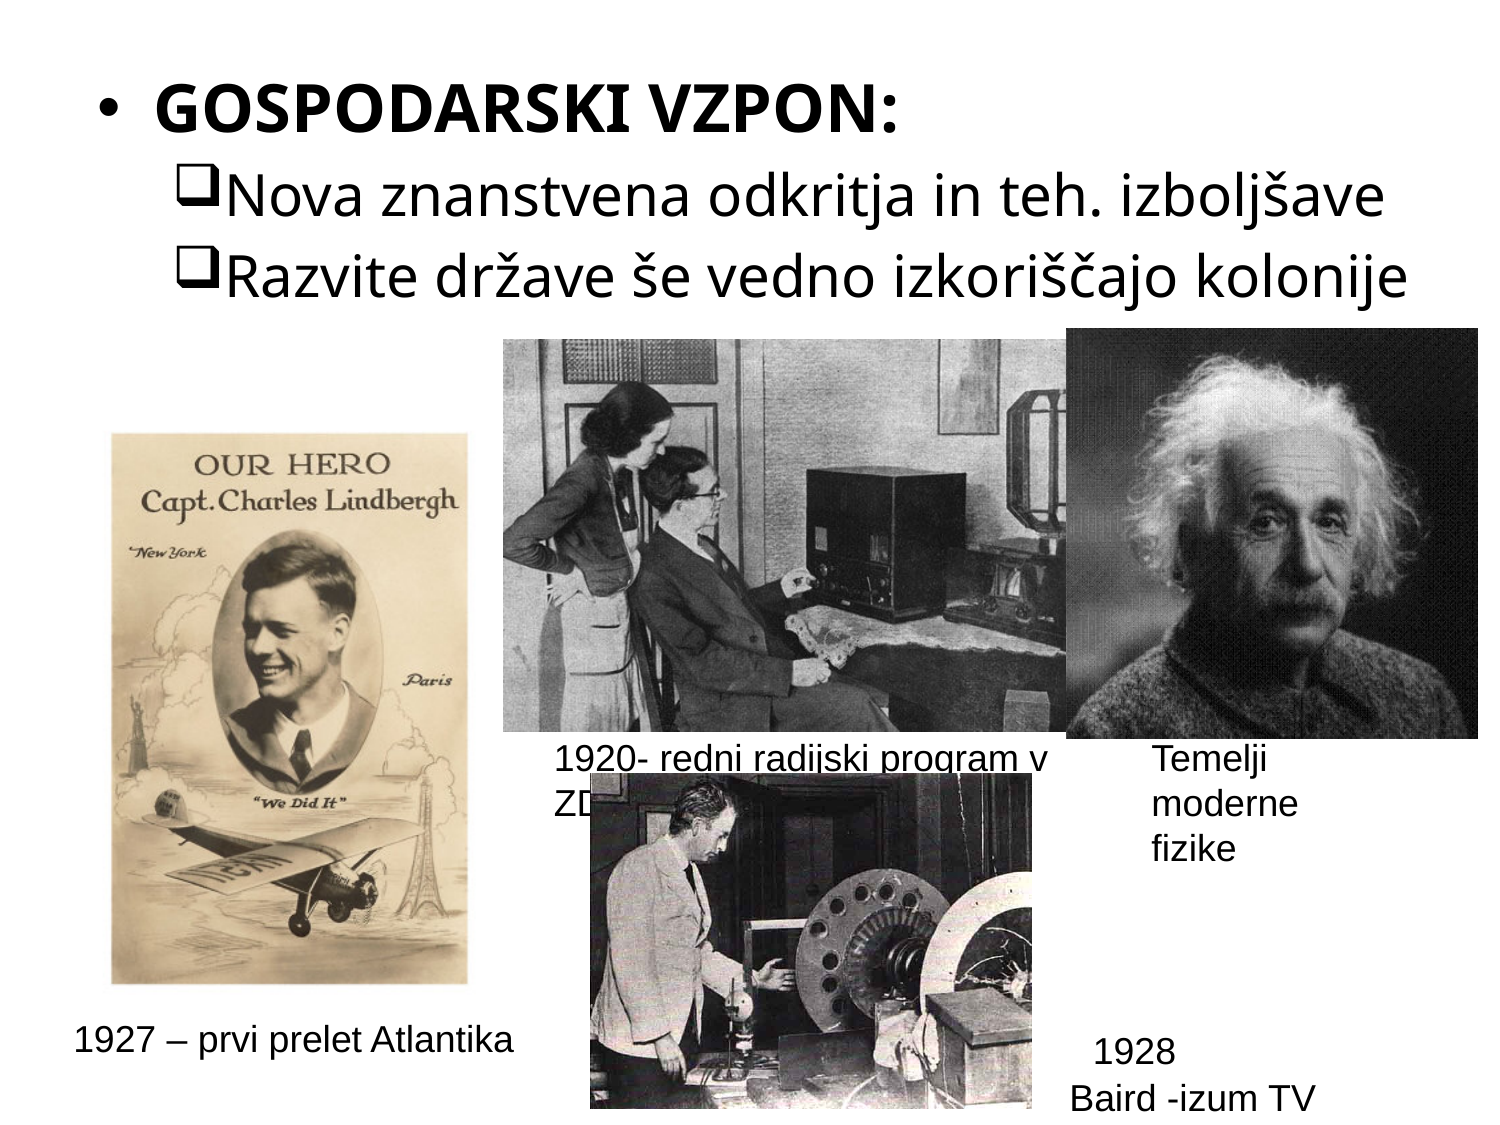

# GOSPODARSKI VZPON:
Nova znanstvena odkritja in teh. izboljšave
Razvite države še vedno izkoriščajo kolonije
1920- redni radijski program v ZDA
Temelji moderne fizike
1927 – prvi prelet Atlantika
1928
Baird -izum TV snemanja